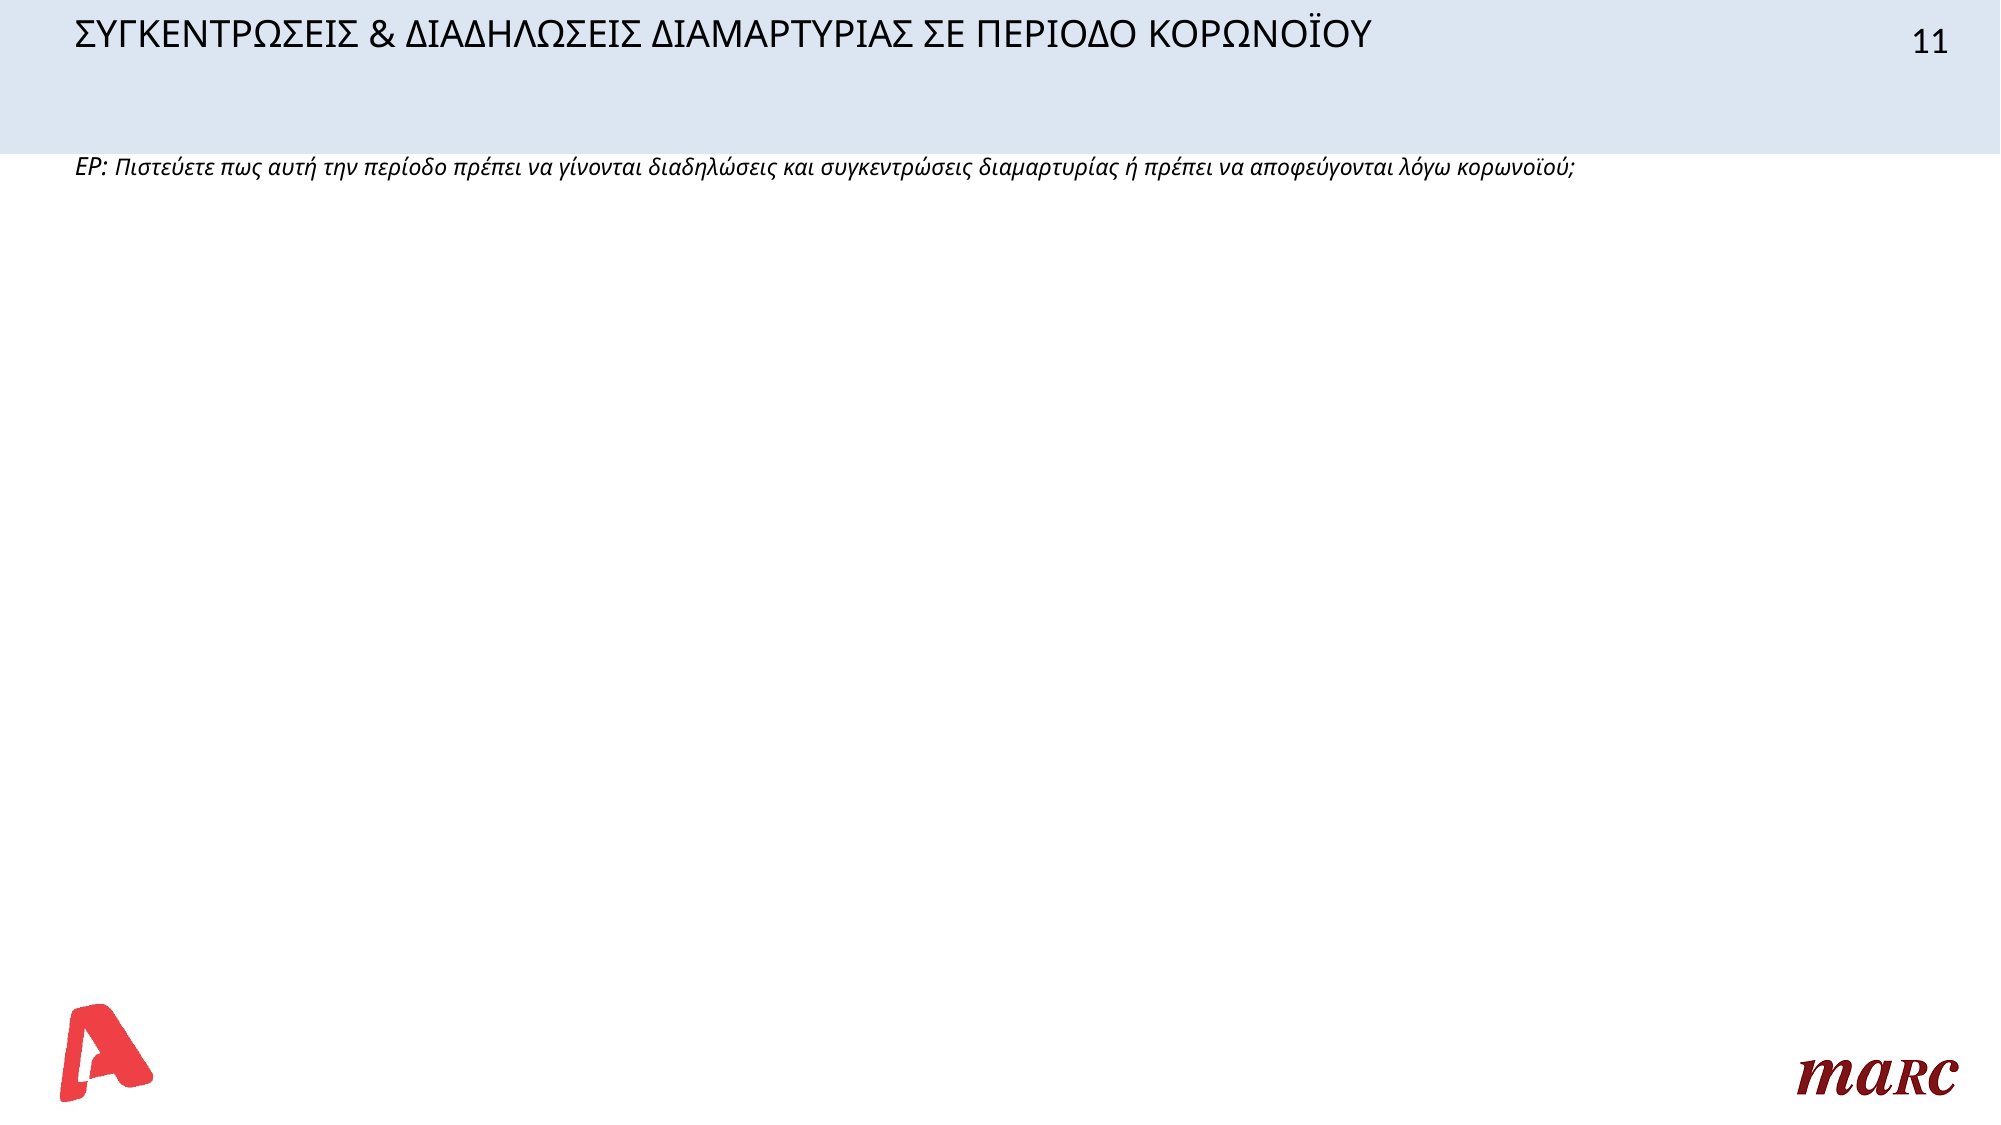

# ΣΥΓΚΕΝΤΡΩΣΕΙΣ & ΔΙΑΔΗΛΩΣΕΙΣ ΔΙΑΜΑΡΤΥΡΙΑΣ ΣΕ ΠΕΡΙΟΔΟ ΚΟΡΩΝΟΪΟΥ ΕΡ: Πιστεύετε πως αυτή την περίοδο πρέπει να γίνονται διαδηλώσεις και συγκεντρώσεις διαμαρτυρίας ή πρέπει να αποφεύγονται λόγω κορωνοϊού;
### Chart
| Category | |
|---|---|